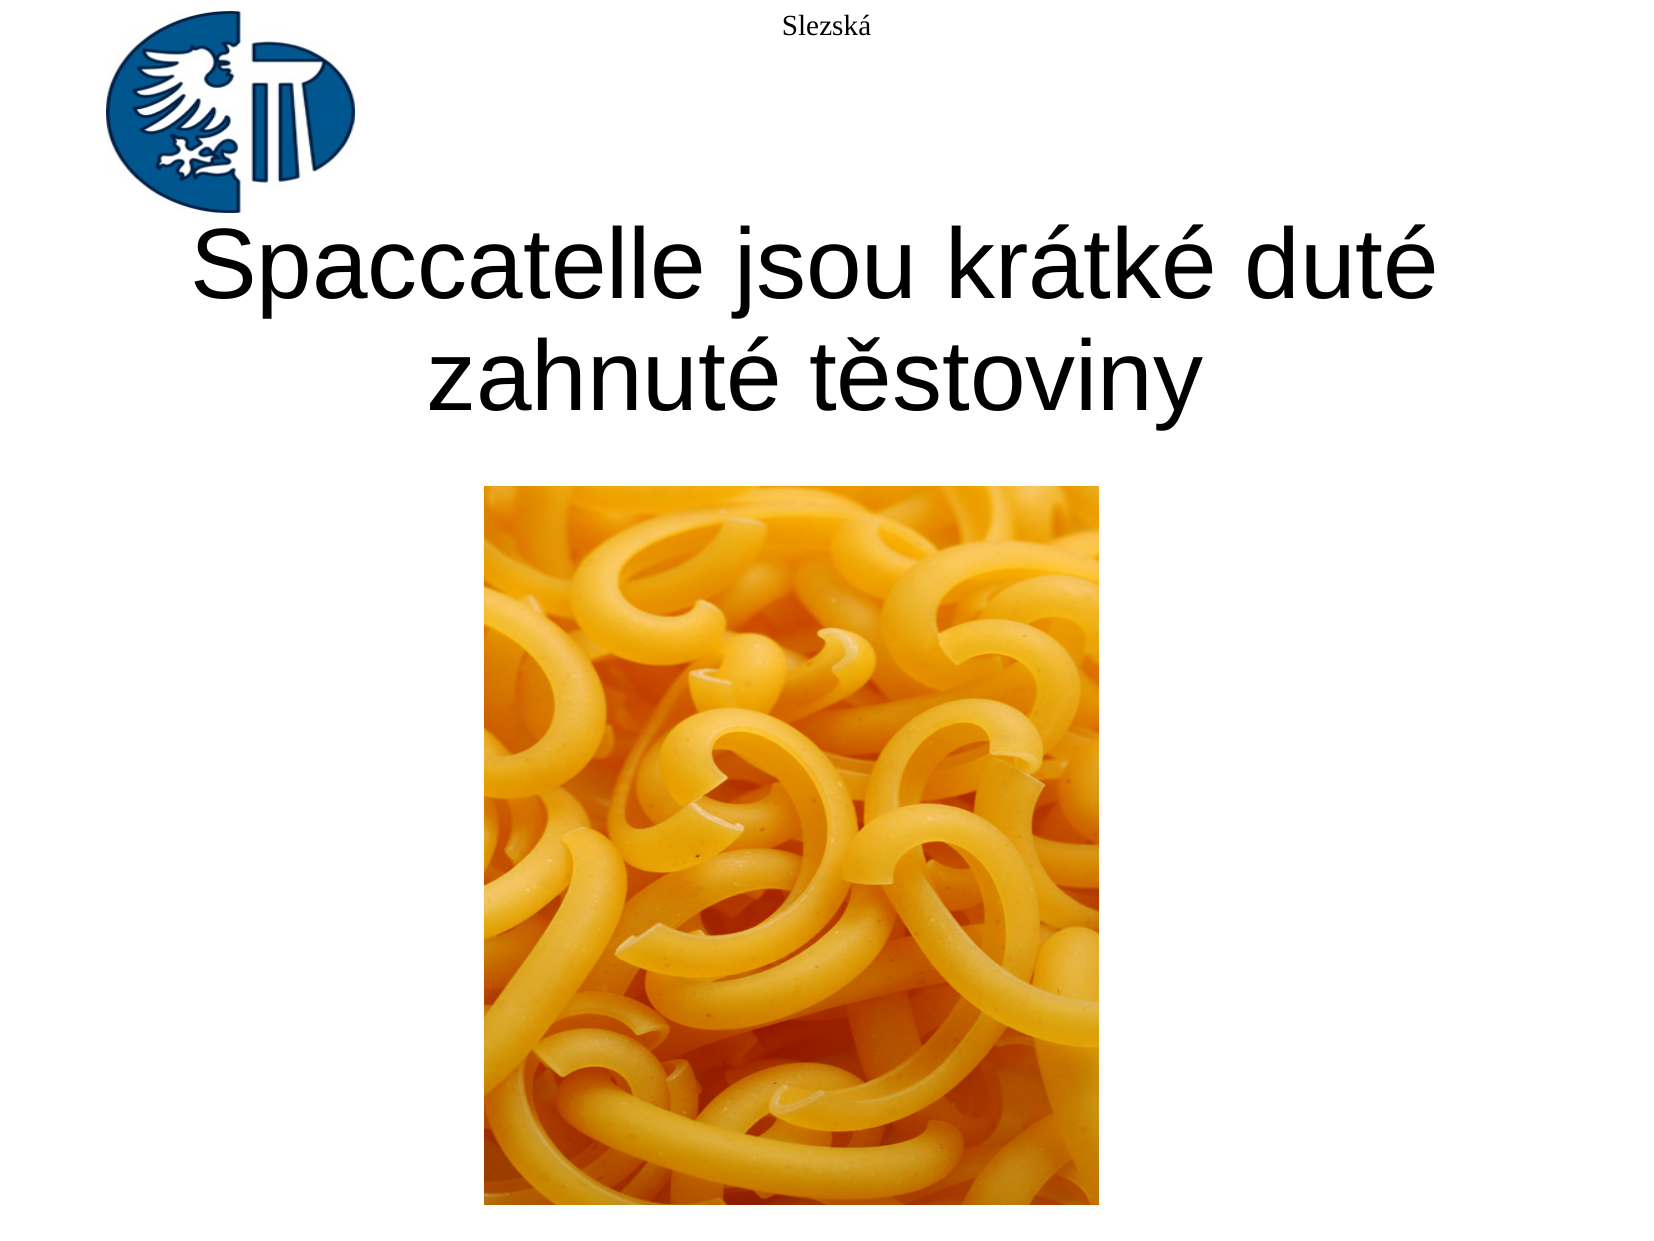

ahoj
# Spaccatelle jsou krátké duté zahnuté těstoviny